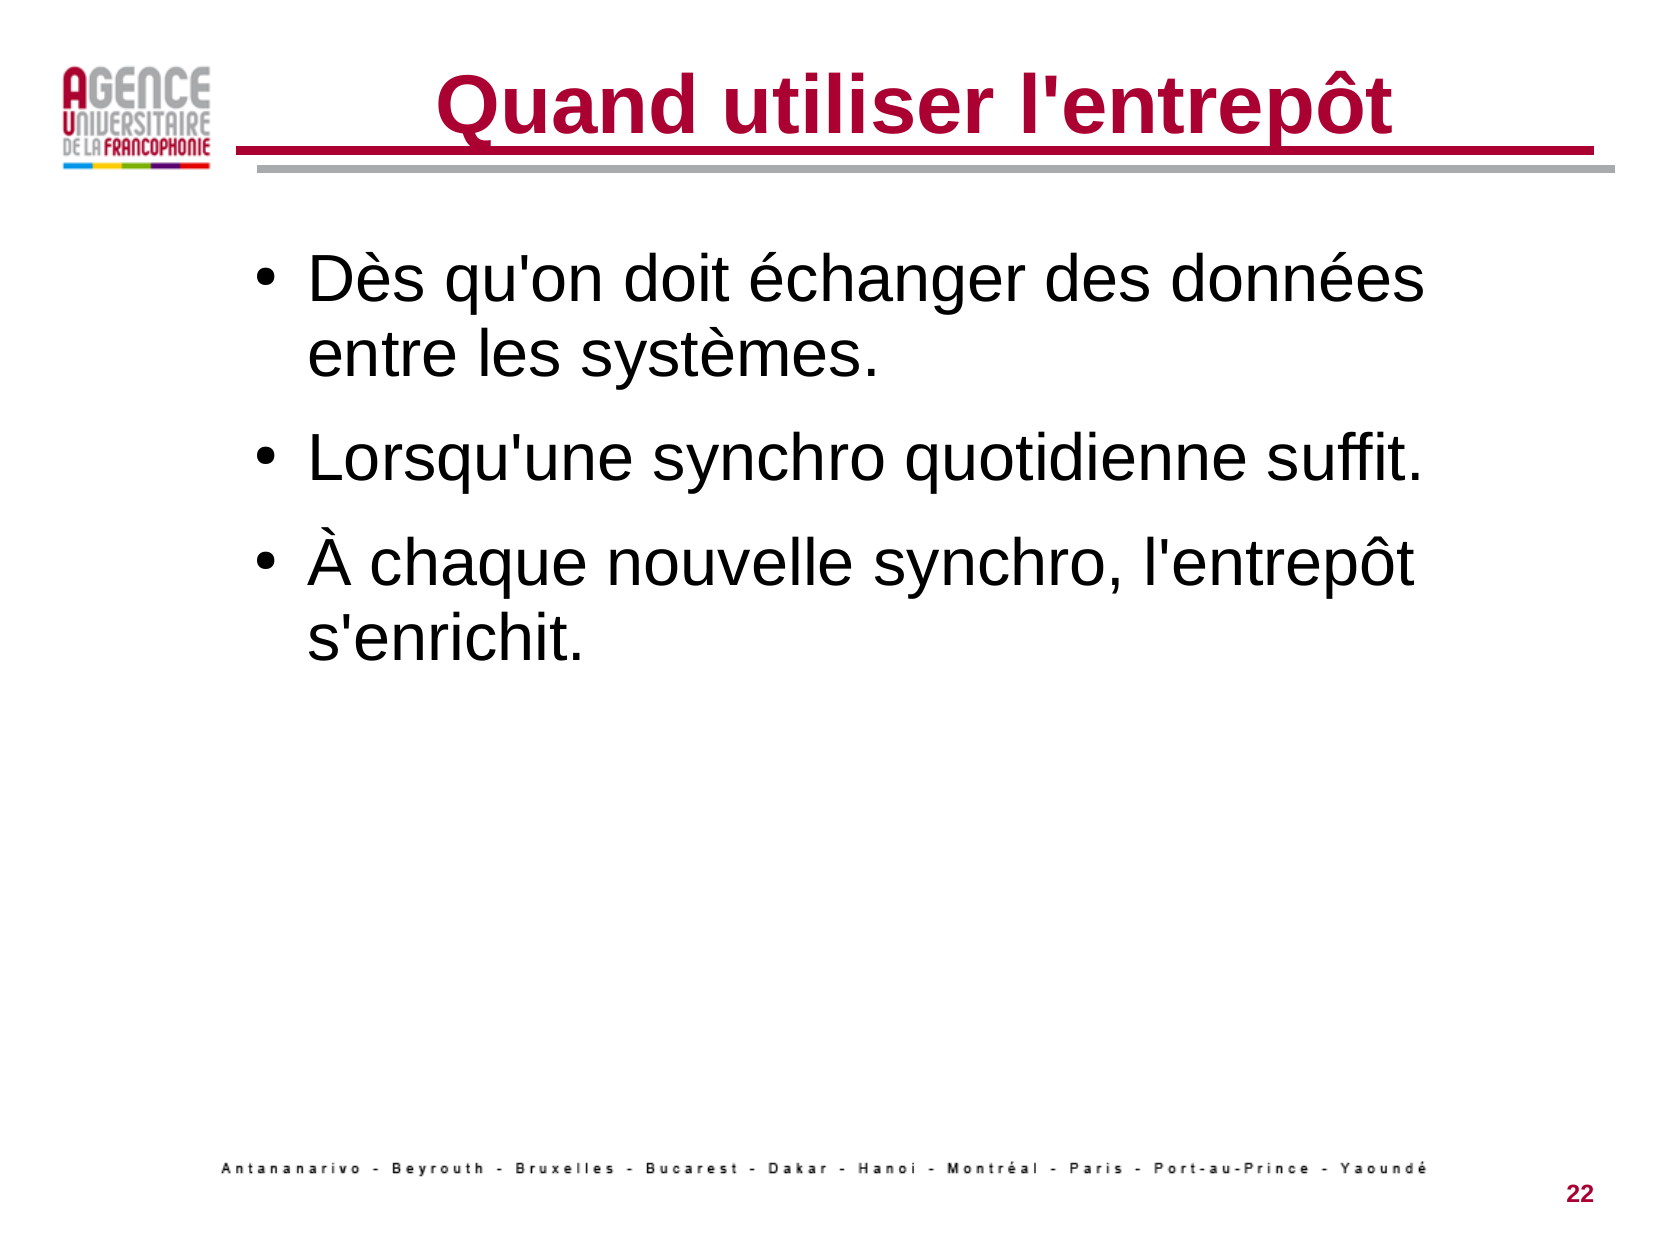

# Quand utiliser l'entrepôt
Dès qu'on doit échanger des données entre les systèmes.
Lorsqu'une synchro quotidienne suffit.
À chaque nouvelle synchro, l'entrepôt s'enrichit.
22